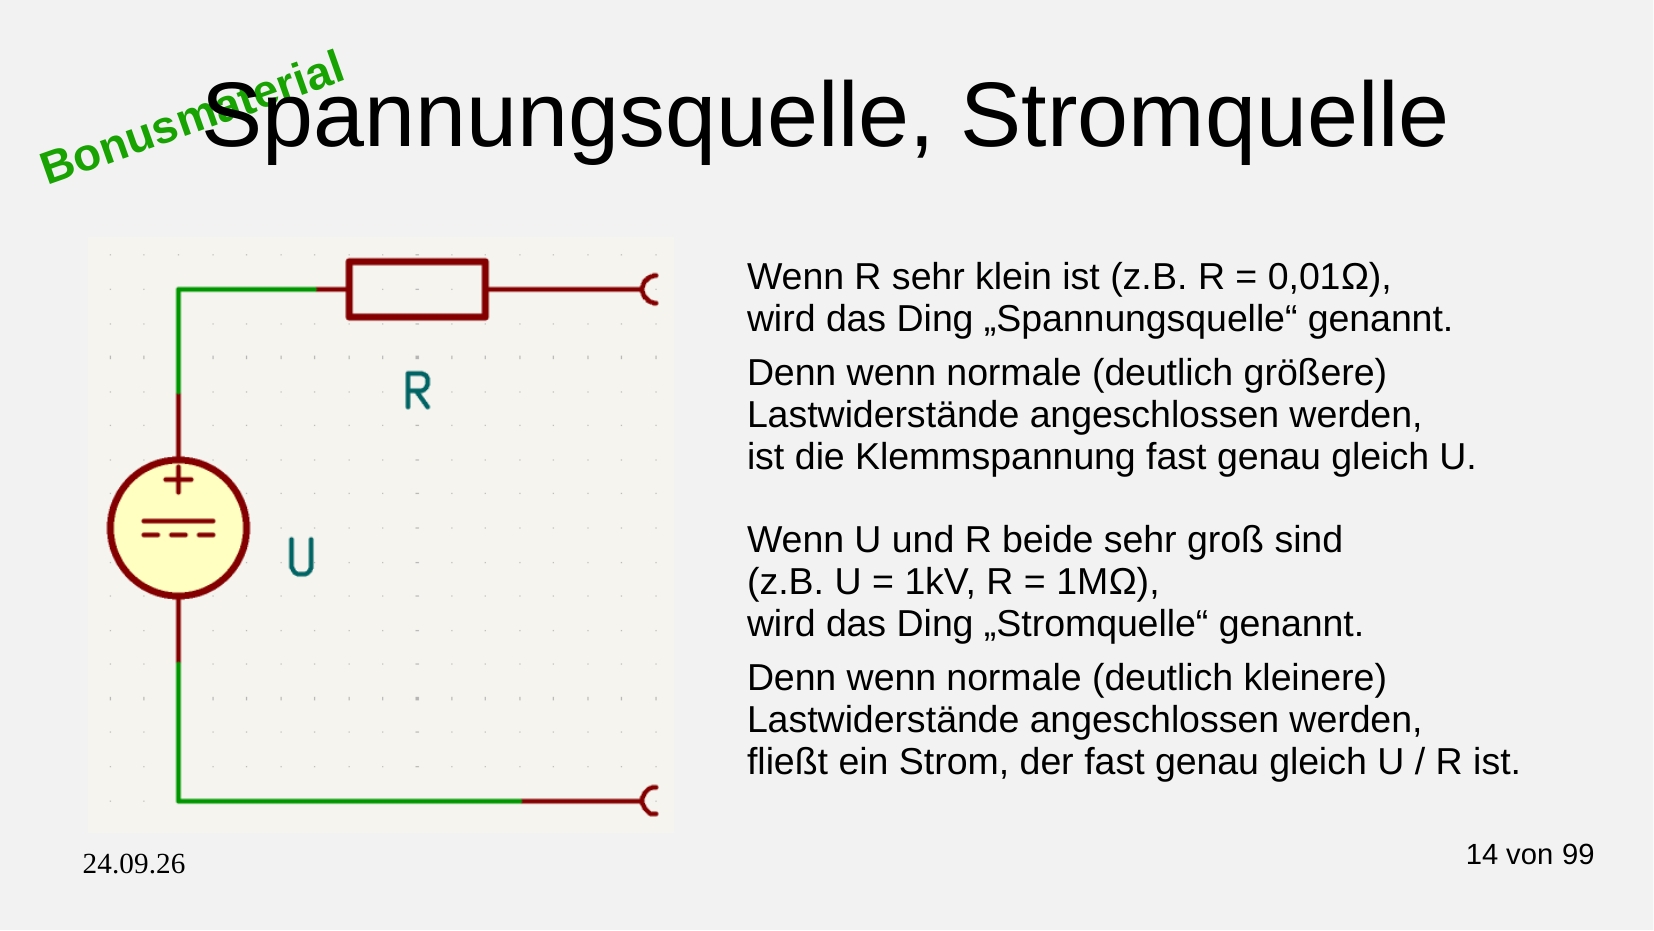

# Spannungsquelle, Stromquelle
Wenn R sehr klein ist (z.B. R = 0,01Ω),
wird das Ding „Spannungsquelle“ genannt.
Denn wenn normale (deutlich größere) Lastwiderstände angeschlossen werden,
ist die Klemmspannung fast genau gleich U.
Wenn U und R beide sehr groß sind
(z.B. U = 1kV, R = 1MΩ),
wird das Ding „Stromquelle“ genannt.
Denn wenn normale (deutlich kleinere) Lastwiderstände angeschlossen werden,
fließt ein Strom, der fast genau gleich U / R ist.
14